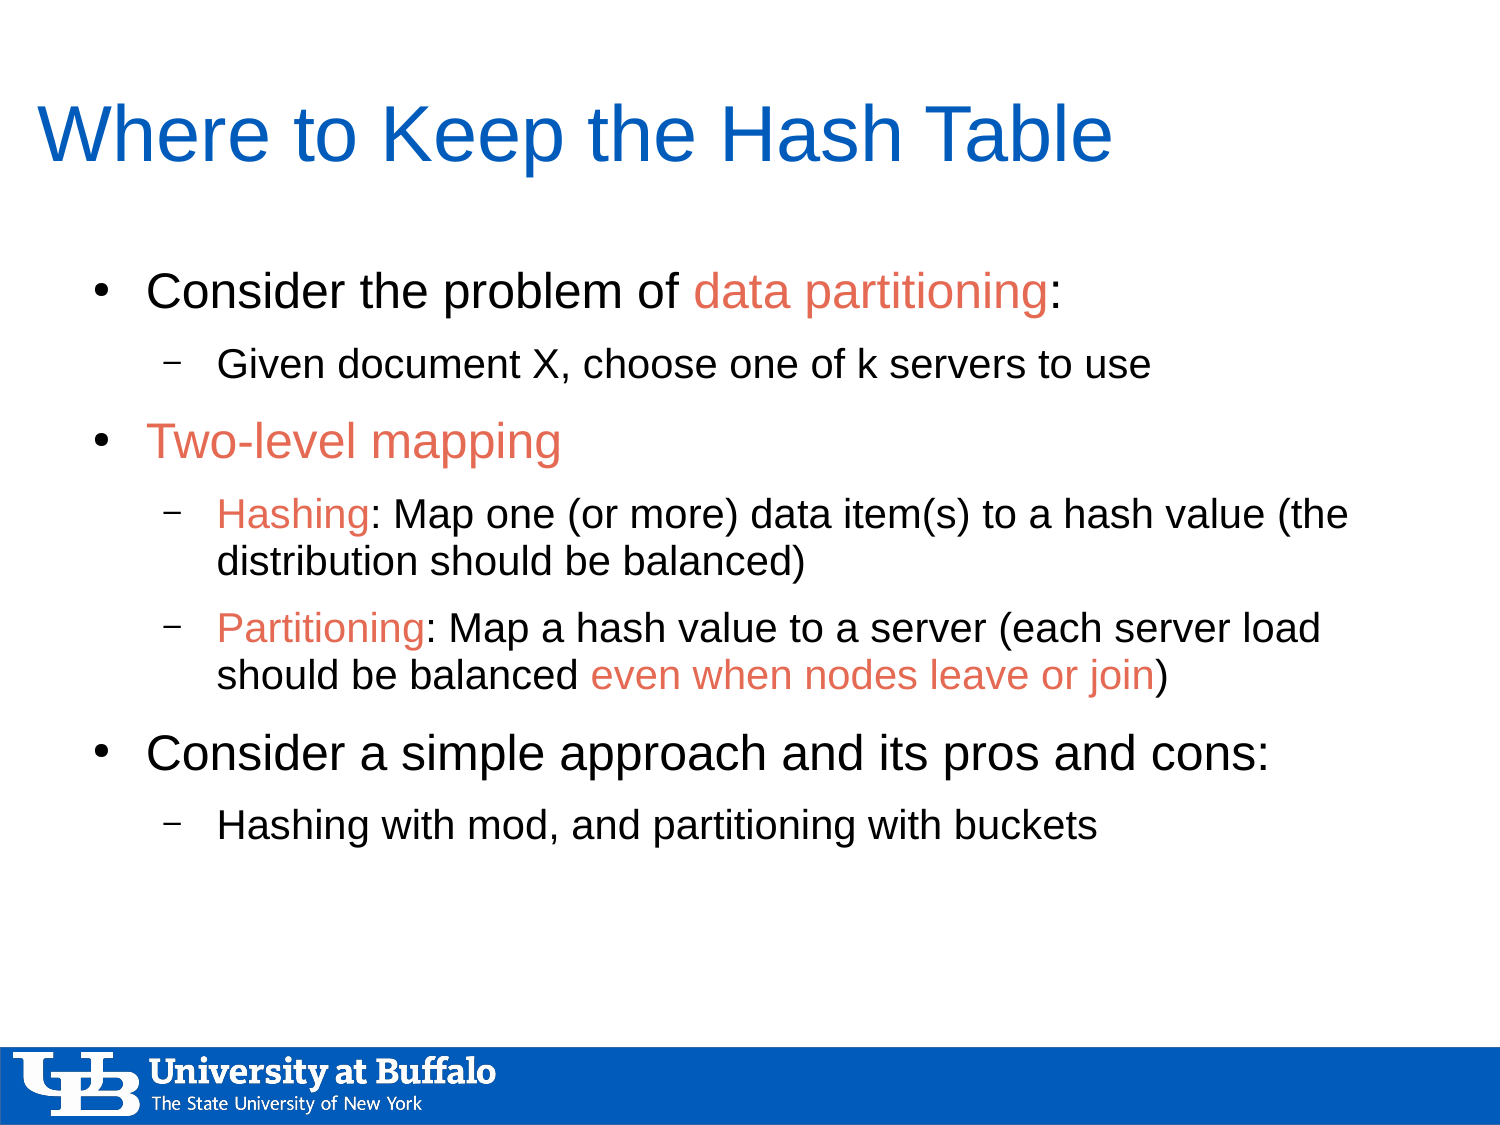

# Where to Keep the Hash Table
Consider the problem of data partitioning:
Given document X, choose one of k servers to use
Two-level mapping
Hashing: Map one (or more) data item(s) to a hash value (the distribution should be balanced)
Partitioning: Map a hash value to a server (each server load should be balanced even when nodes leave or join)
Consider a simple approach and its pros and cons:
Hashing with mod, and partitioning with buckets